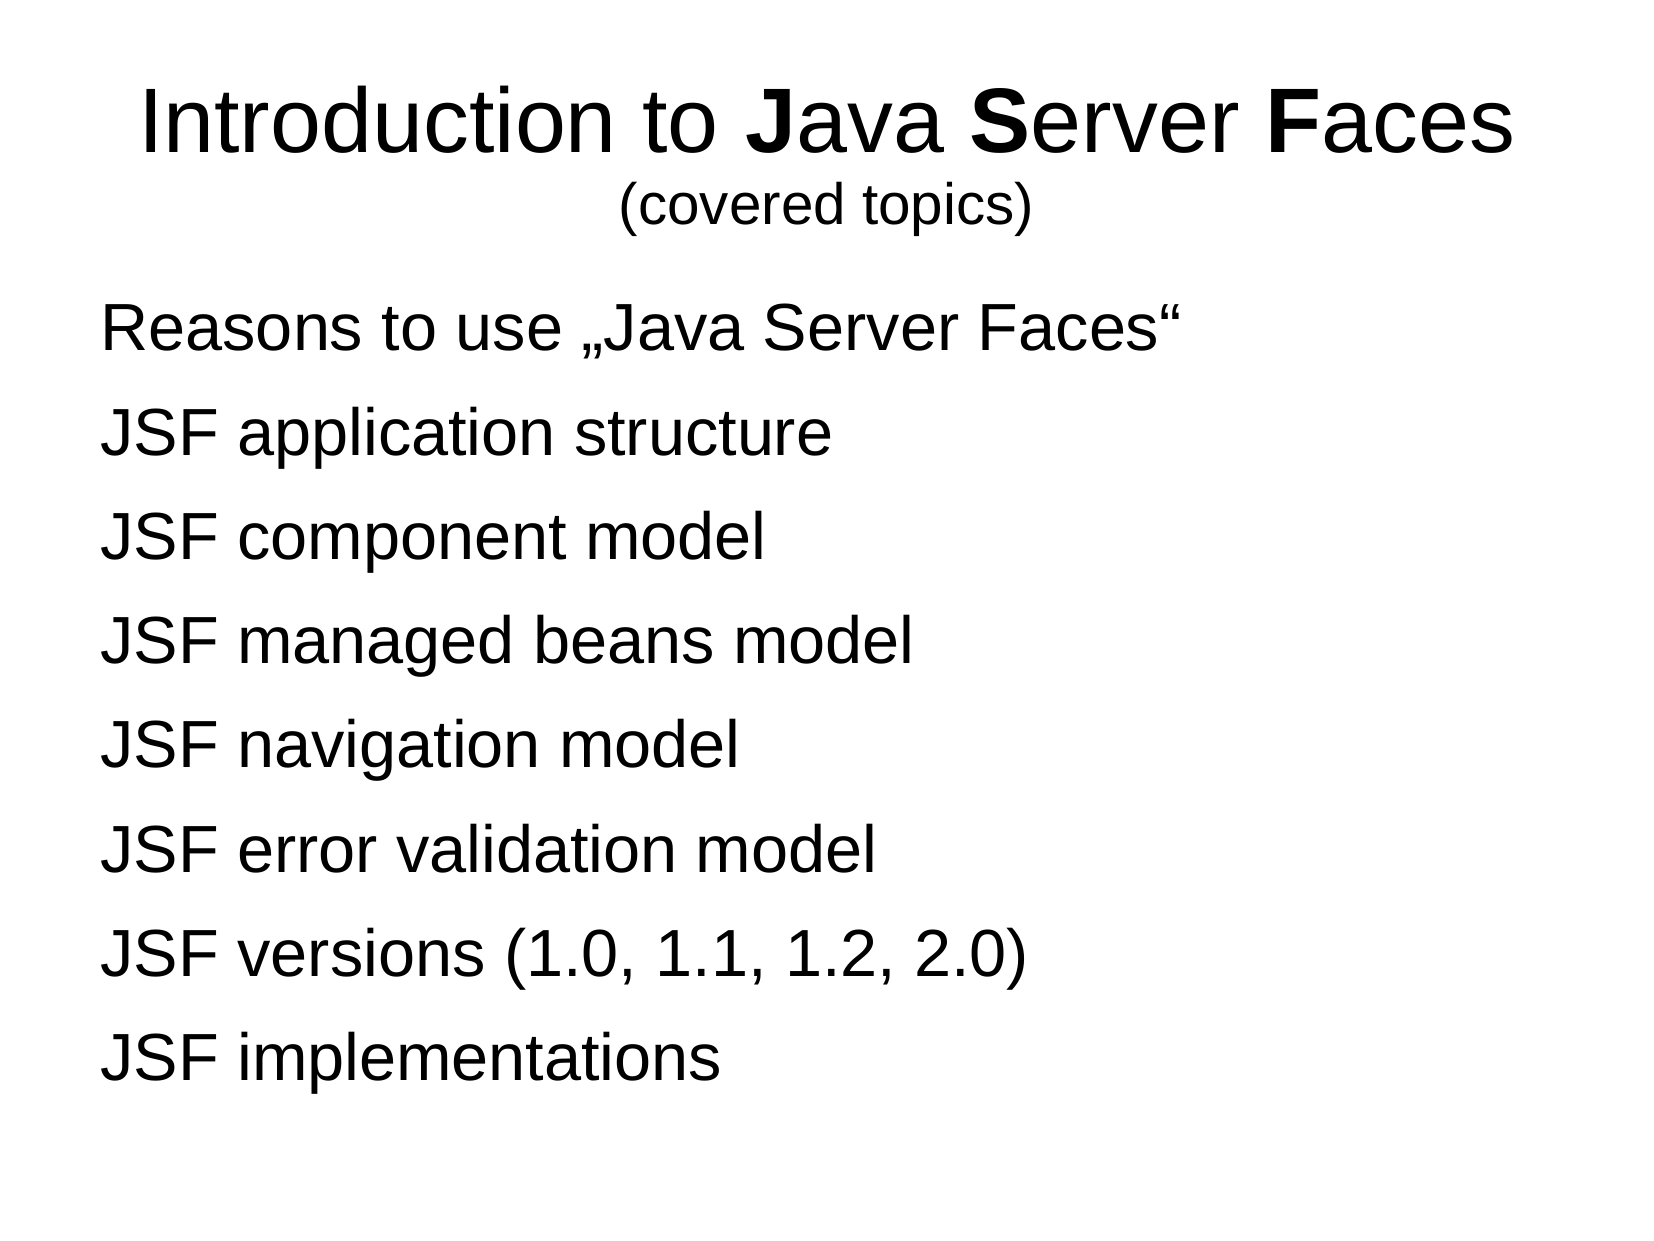

# Introduction to Java Server Faces (covered topics)
Reasons to use „Java Server Faces“
JSF application structure
JSF component model
JSF managed beans model
JSF navigation model
JSF error validation model
JSF versions (1.0, 1.1, 1.2, 2.0)
JSF implementations